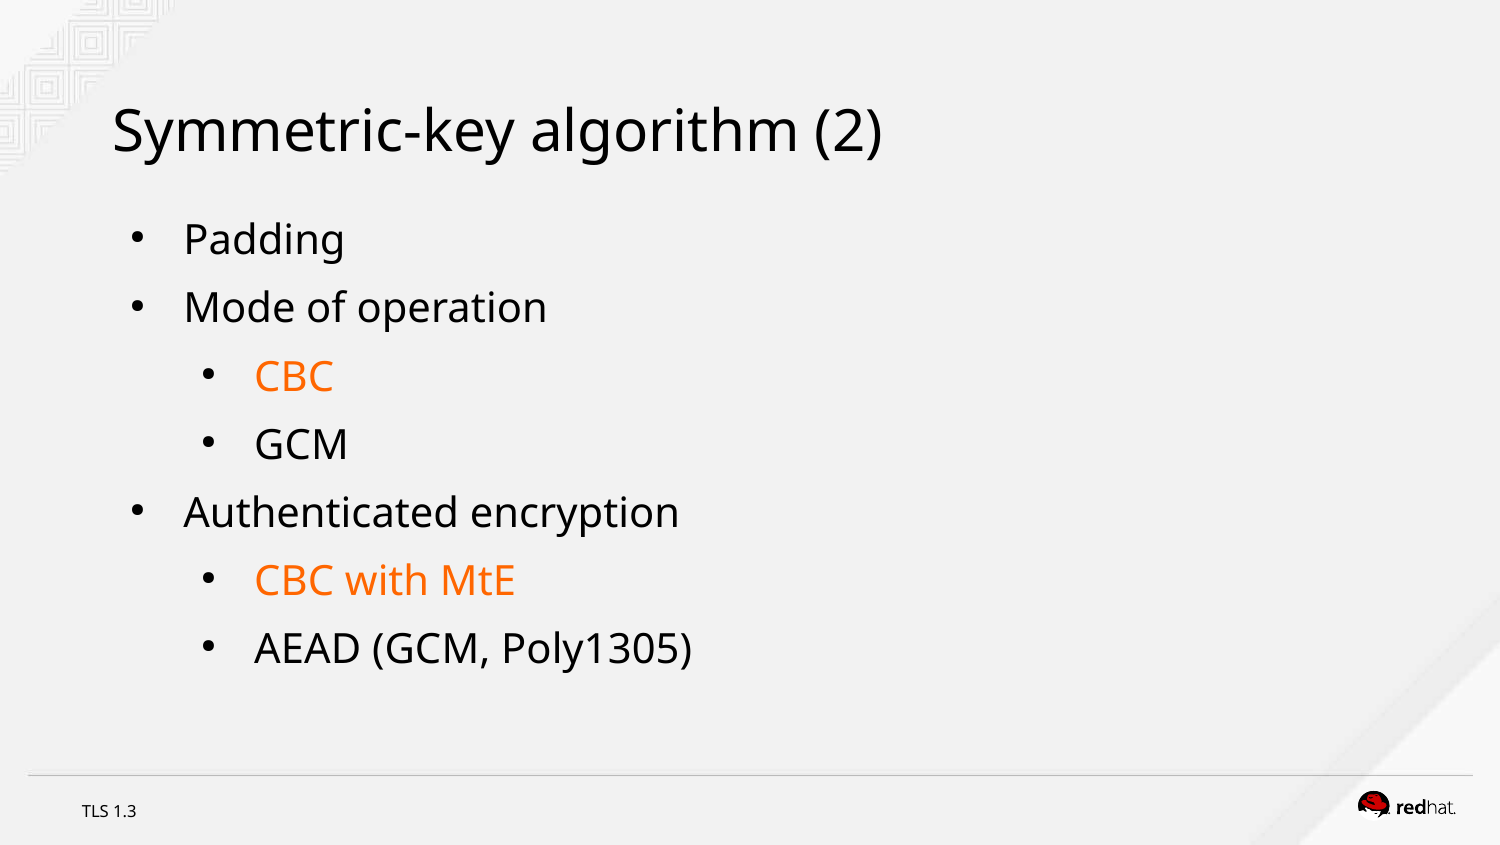

# Symmetric-key algorithm (2)
Padding
Mode of operation
CBC
GCM
Authenticated encryption
CBC with MtE
AEAD (GCM, Poly1305)
TLS 1.3